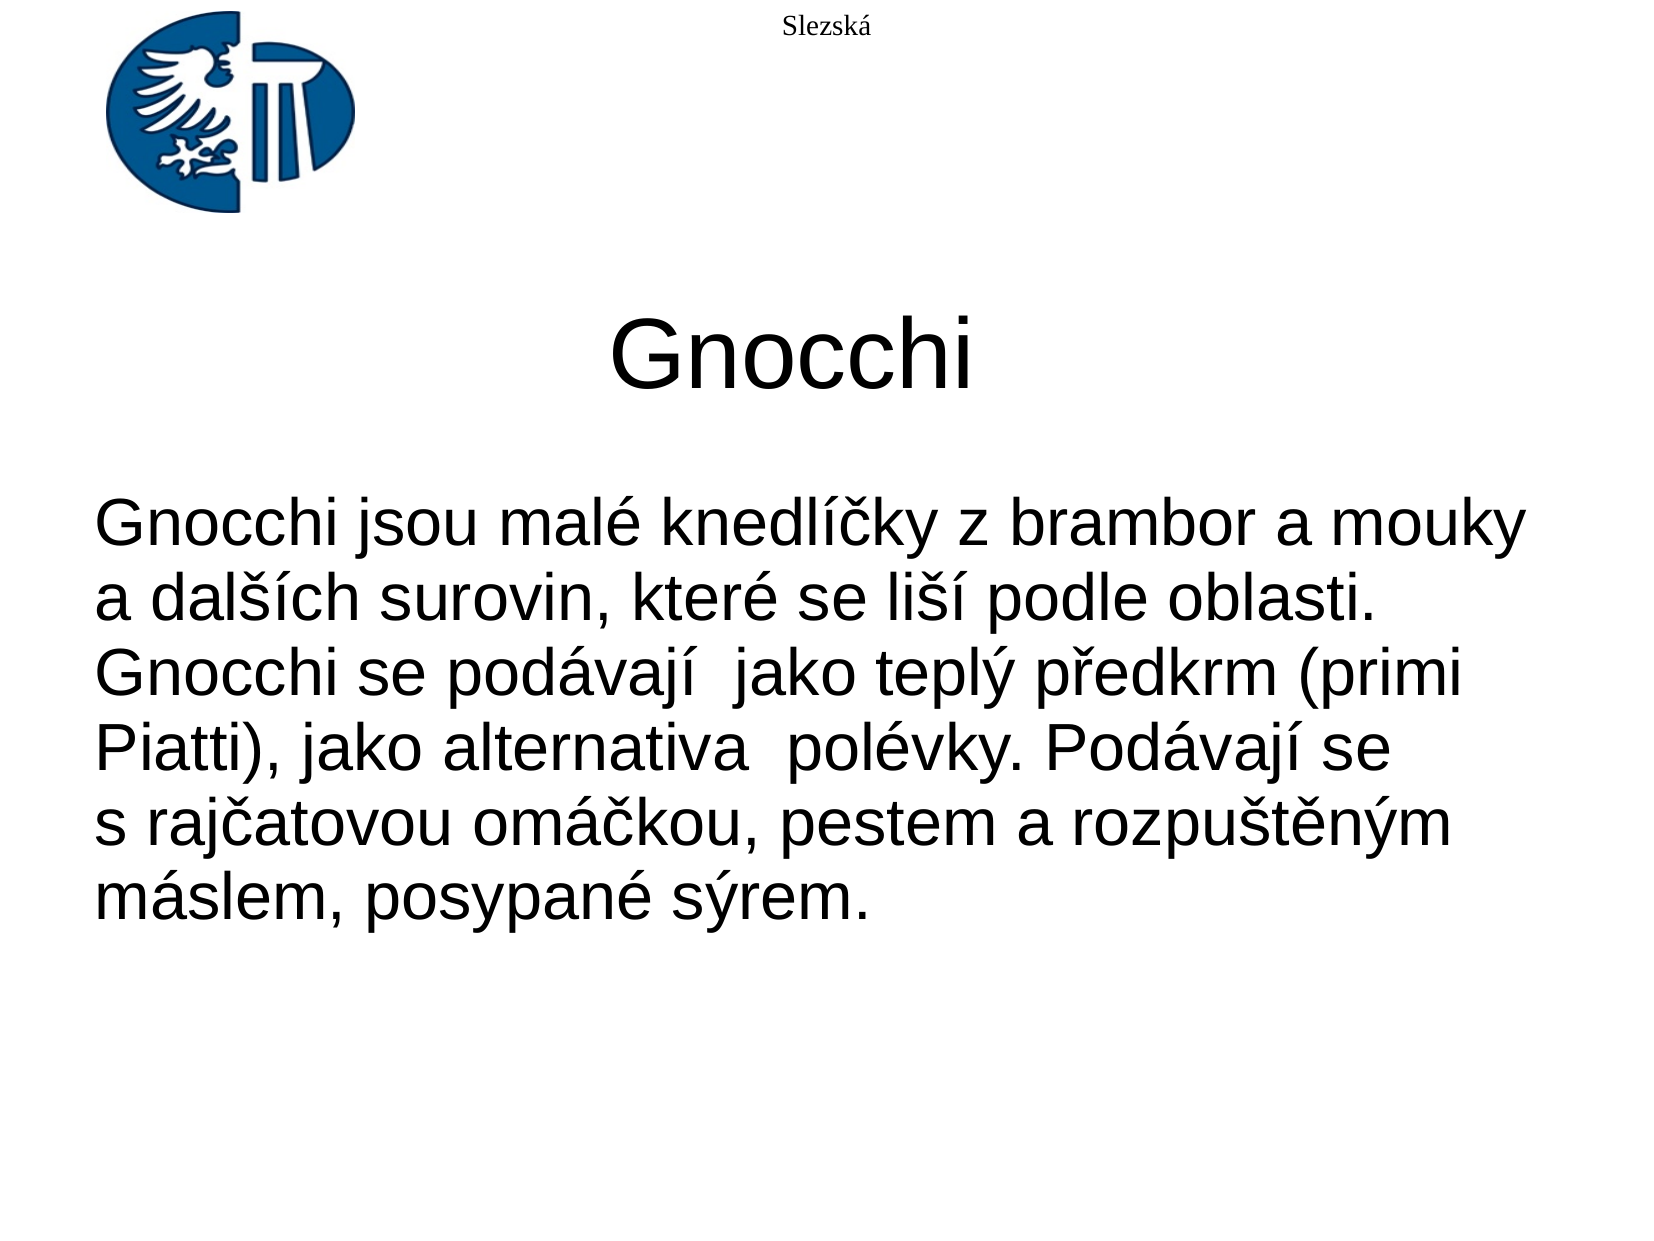

ahoj
# Gnocchi
Gnocchi jsou malé knedlíčky z brambor a mouky a dalších surovin, které se liší podle oblasti.
Gnocchi se podávají  jako teplý předkrm (primi Piatti), jako alternativa  polévky. Podávají se s rajčatovou omáčkou, pestem a rozpuštěným máslem, posypané sýrem.